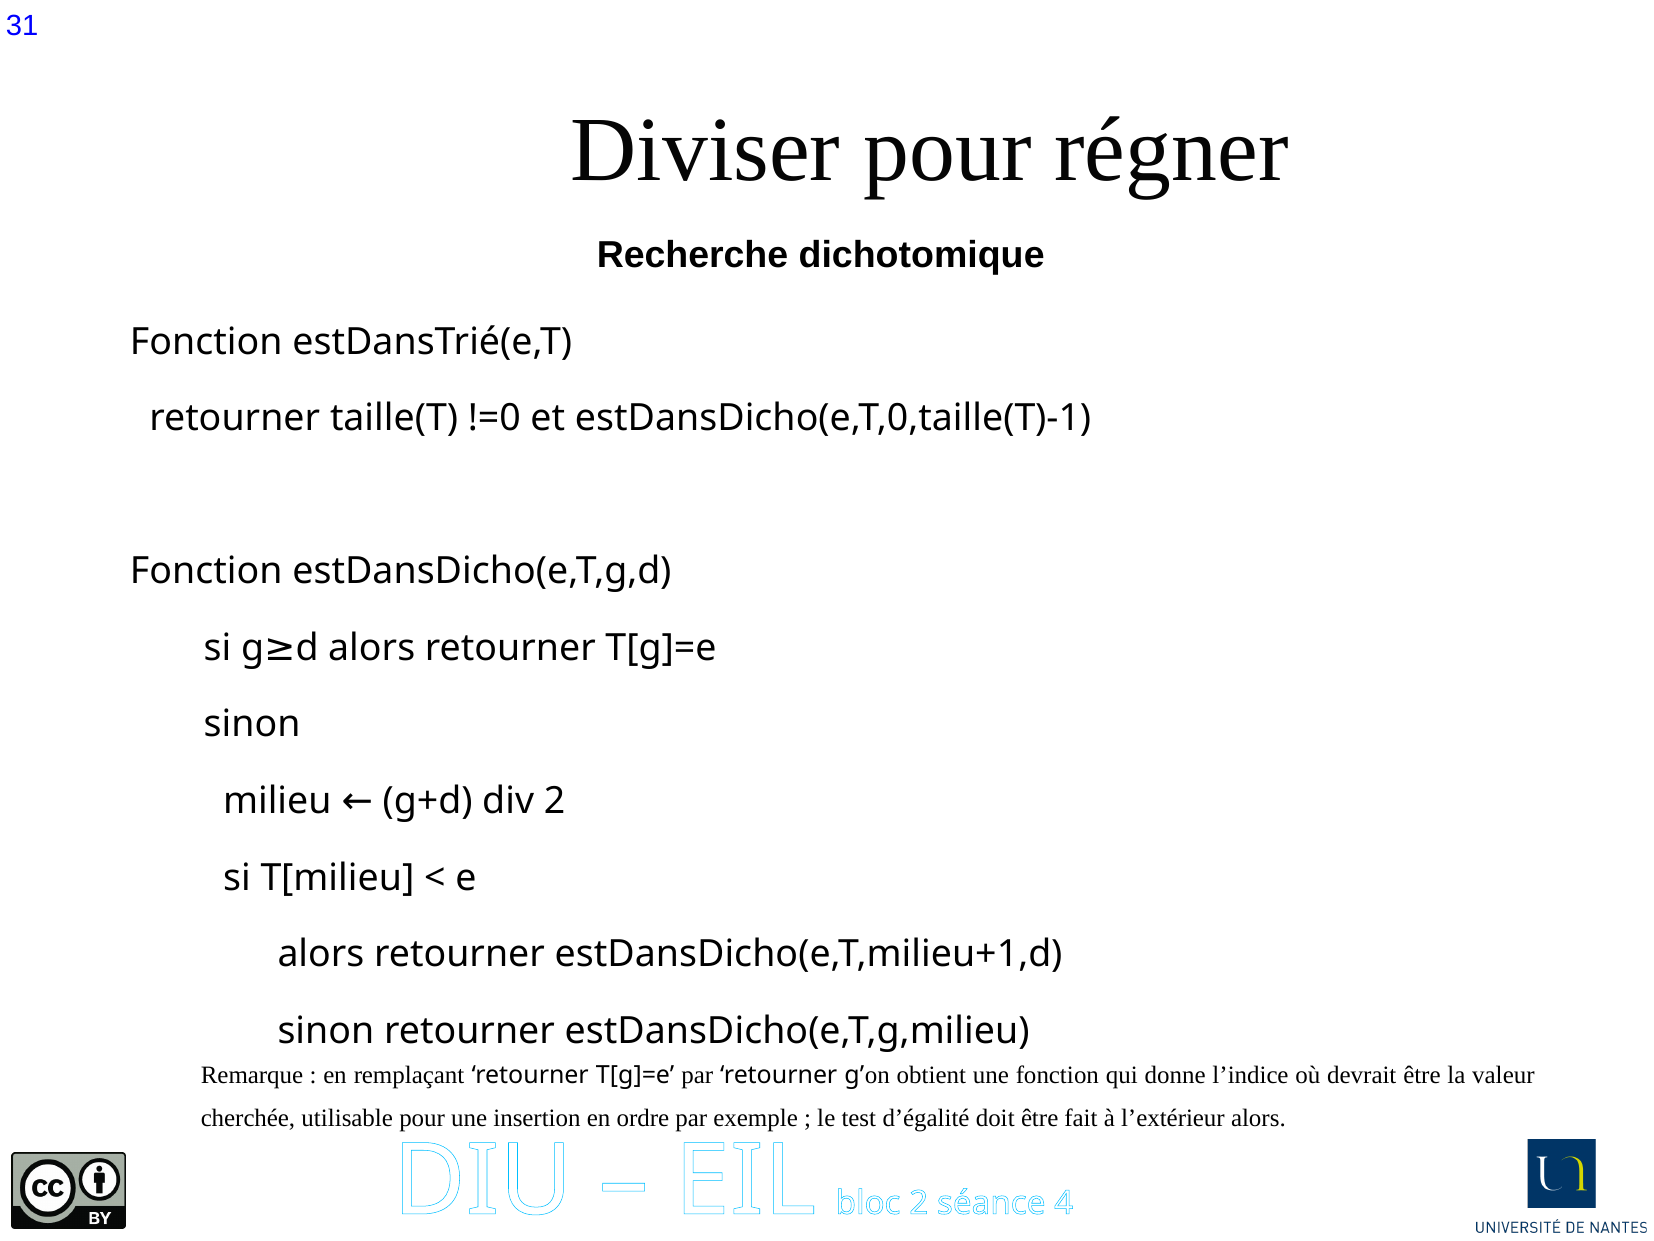

31
# Diviser pour régner
Recherche dichotomique
Fonction estDansTrié(e,T)
 retourner taille(T) !=0 et estDansDicho(e,T,0,taille(T)-1)
Fonction estDansDicho(e,T,g,d)
	si g≥d alors retourner T[g]=e
	sinon
	 milieu ← (g+d) div 2
	 si T[milieu] < e
		alors retourner estDansDicho(e,T,milieu+1,d)
		sinon retourner estDansDicho(e,T,g,milieu)
Remarque : en remplaçant ‘retourner T[g]=e’ par ‘retourner g’on obtient une fonction qui donne l’indice où devrait être la valeur cherchée, utilisable pour une insertion en ordre par exemple ; le test d’égalité doit être fait à l’extérieur alors.